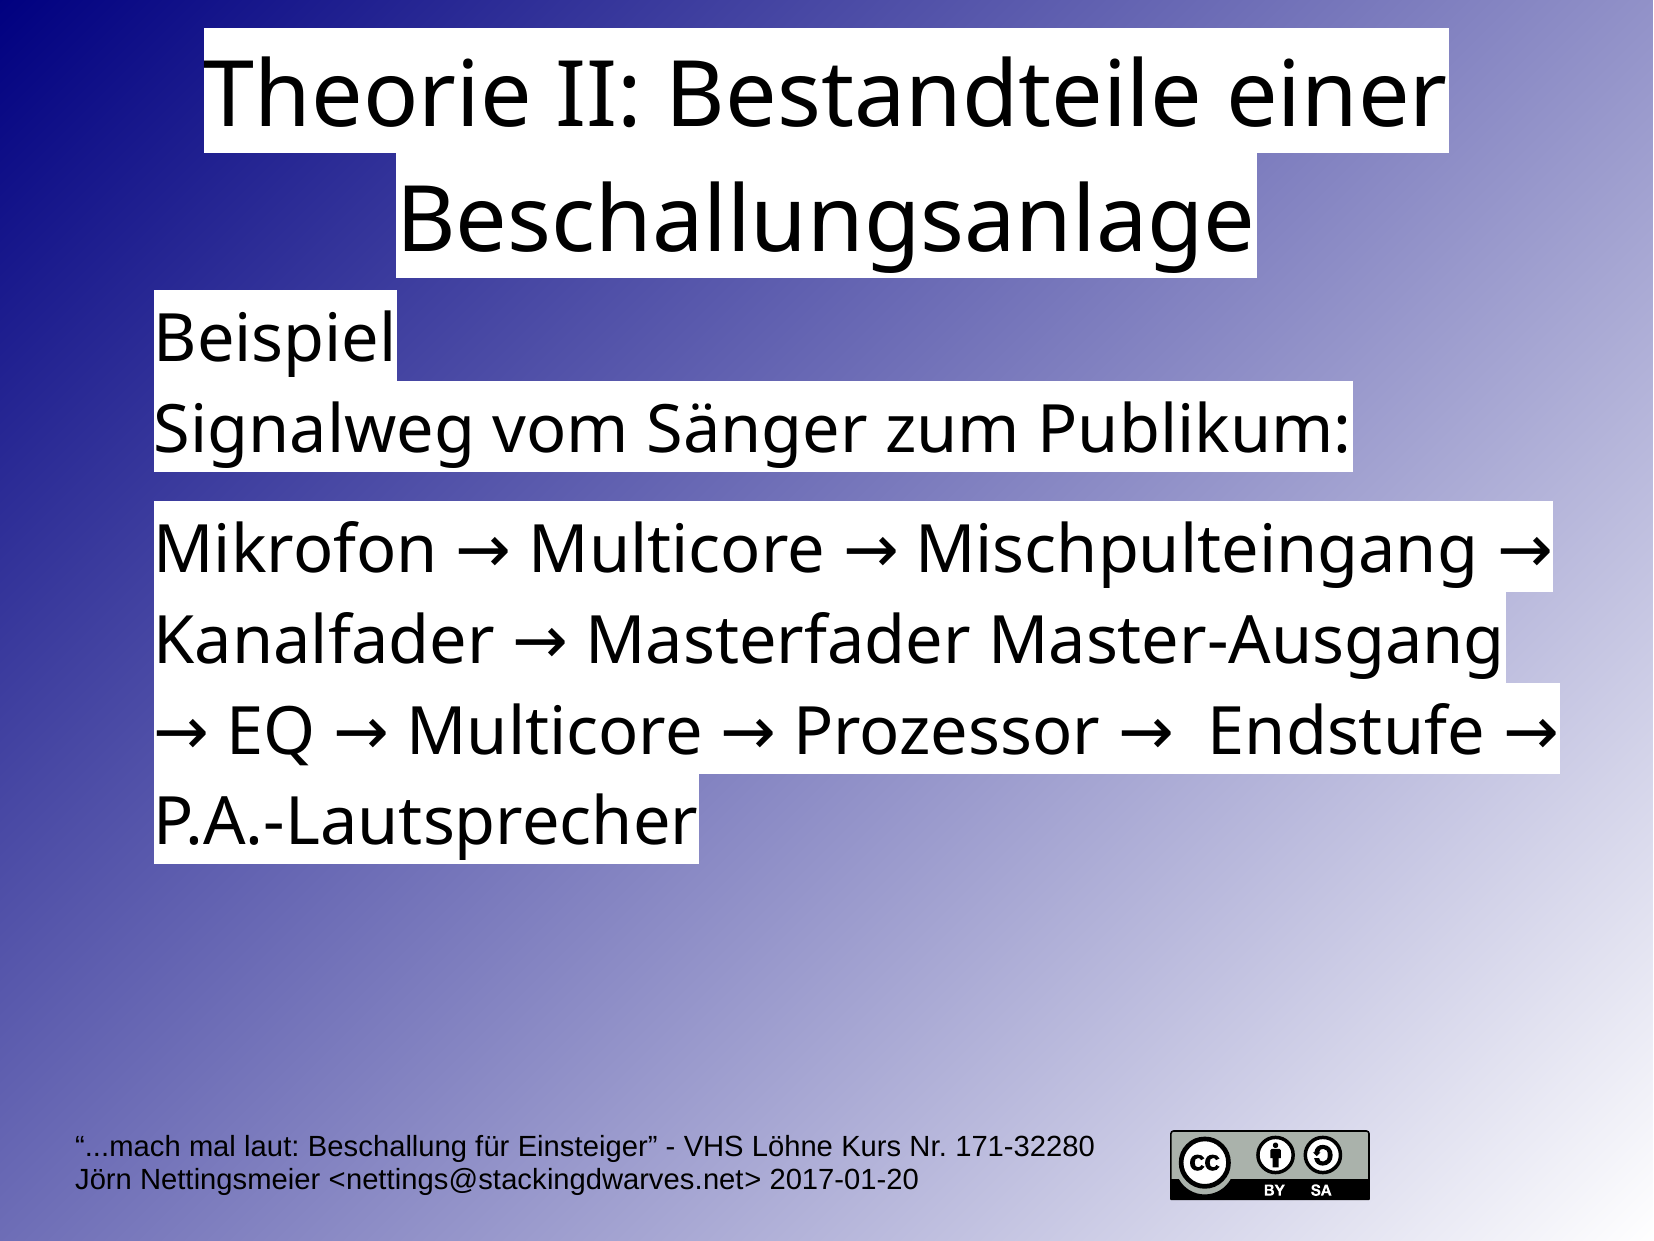

# Theorie II: Bestandteile einer Beschallungsanlage
Beispiel
Signalweg vom Sänger zum Publikum:
Mikrofon → Multicore → Mischpulteingang → Kanalfader → Masterfader Master-Ausgang → EQ → Multicore → Prozessor → Endstufe → P.A.-Lautsprecher